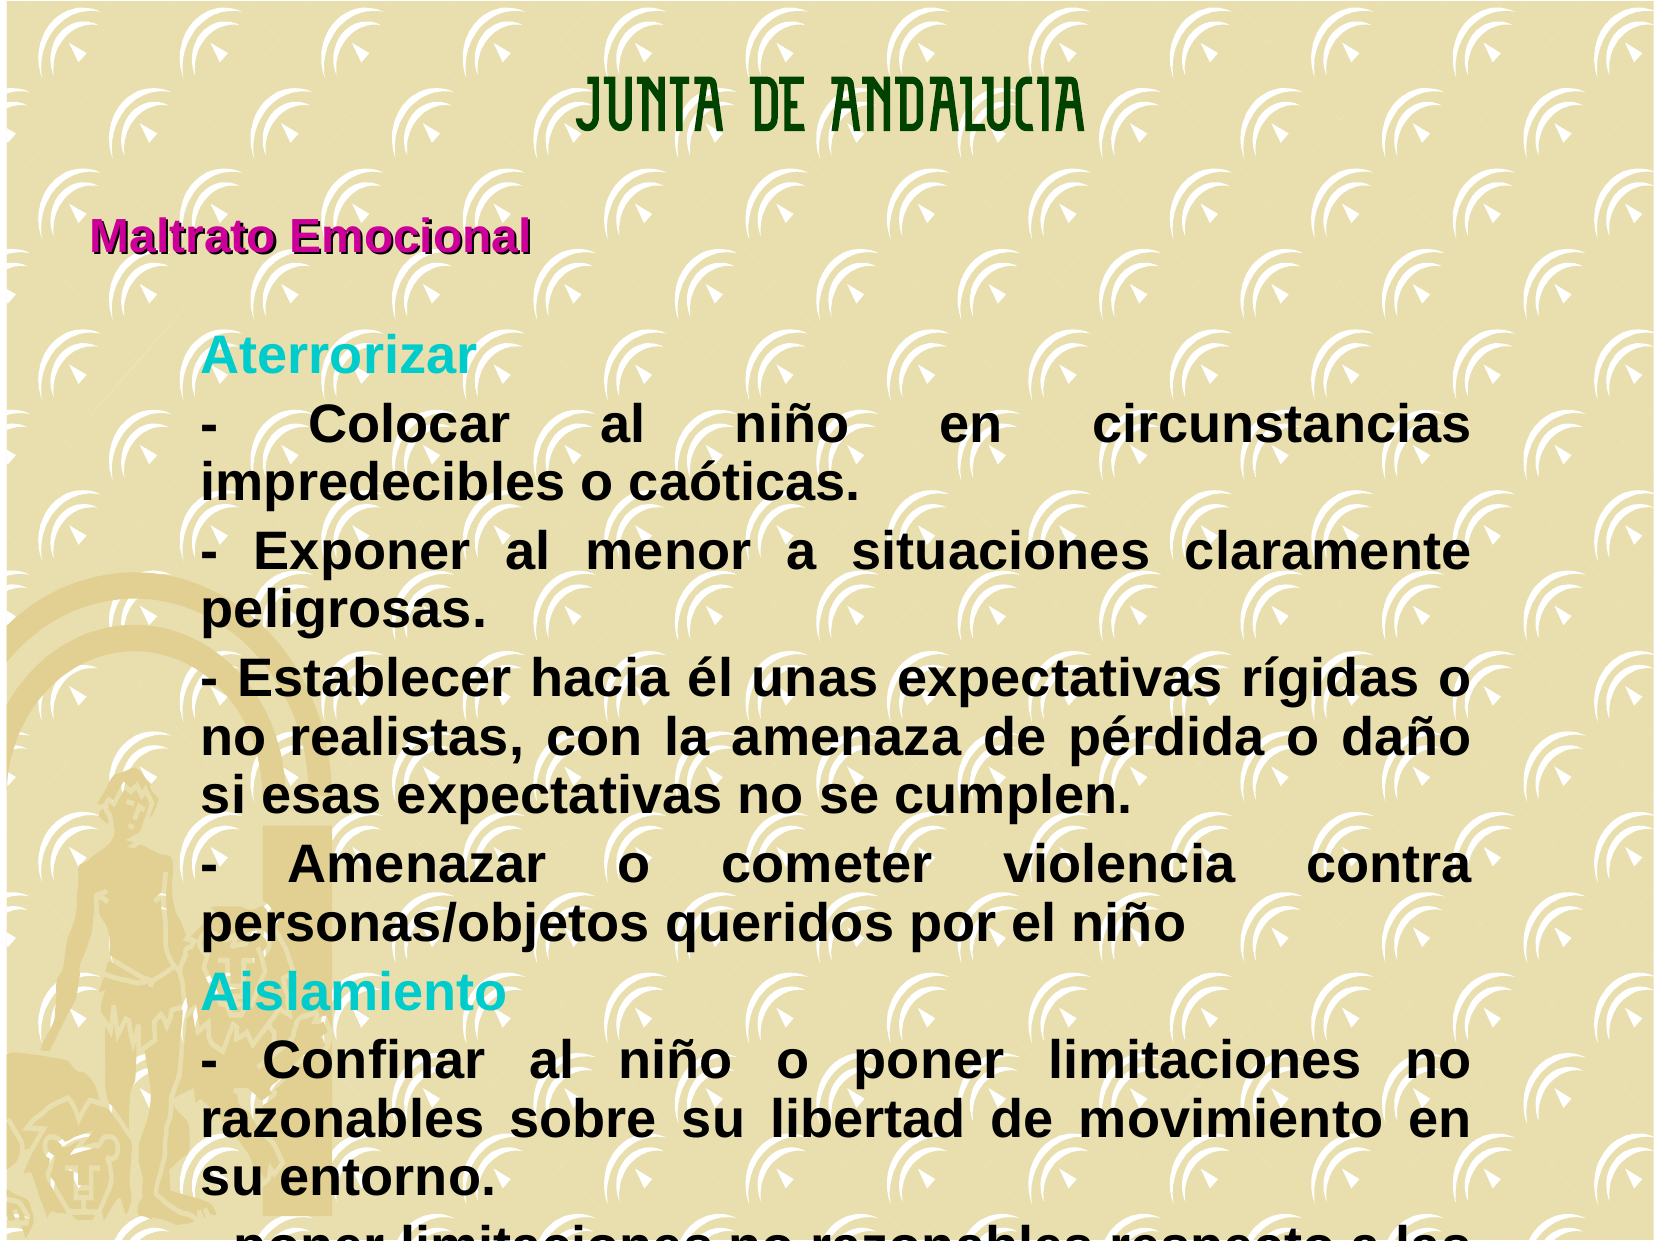

Maltrato Emocional
#
Aterrorizar
	- Colocar al niño en circunstancias impredecibles o caóticas.
	- Exponer al menor a situaciones claramente peligrosas.
	- Establecer hacia él unas expectativas rígidas o no realistas, con la amenaza de pérdida o daño si esas expectativas no se cumplen.
	- Amenazar o cometer violencia contra personas/objetos queridos por el niño
Aislamiento
	- Confinar al niño o poner limitaciones no razonables sobre su libertad de movimiento en su entorno.
	- poner limitaciones no razonables respecto a las interacciones sociales con otros niños o adultos.
Violencia doméstica extrema y/o crónica
	- Producir situaciones de violencia física o verbal intensa entre los padres/tutores en presencia del niño